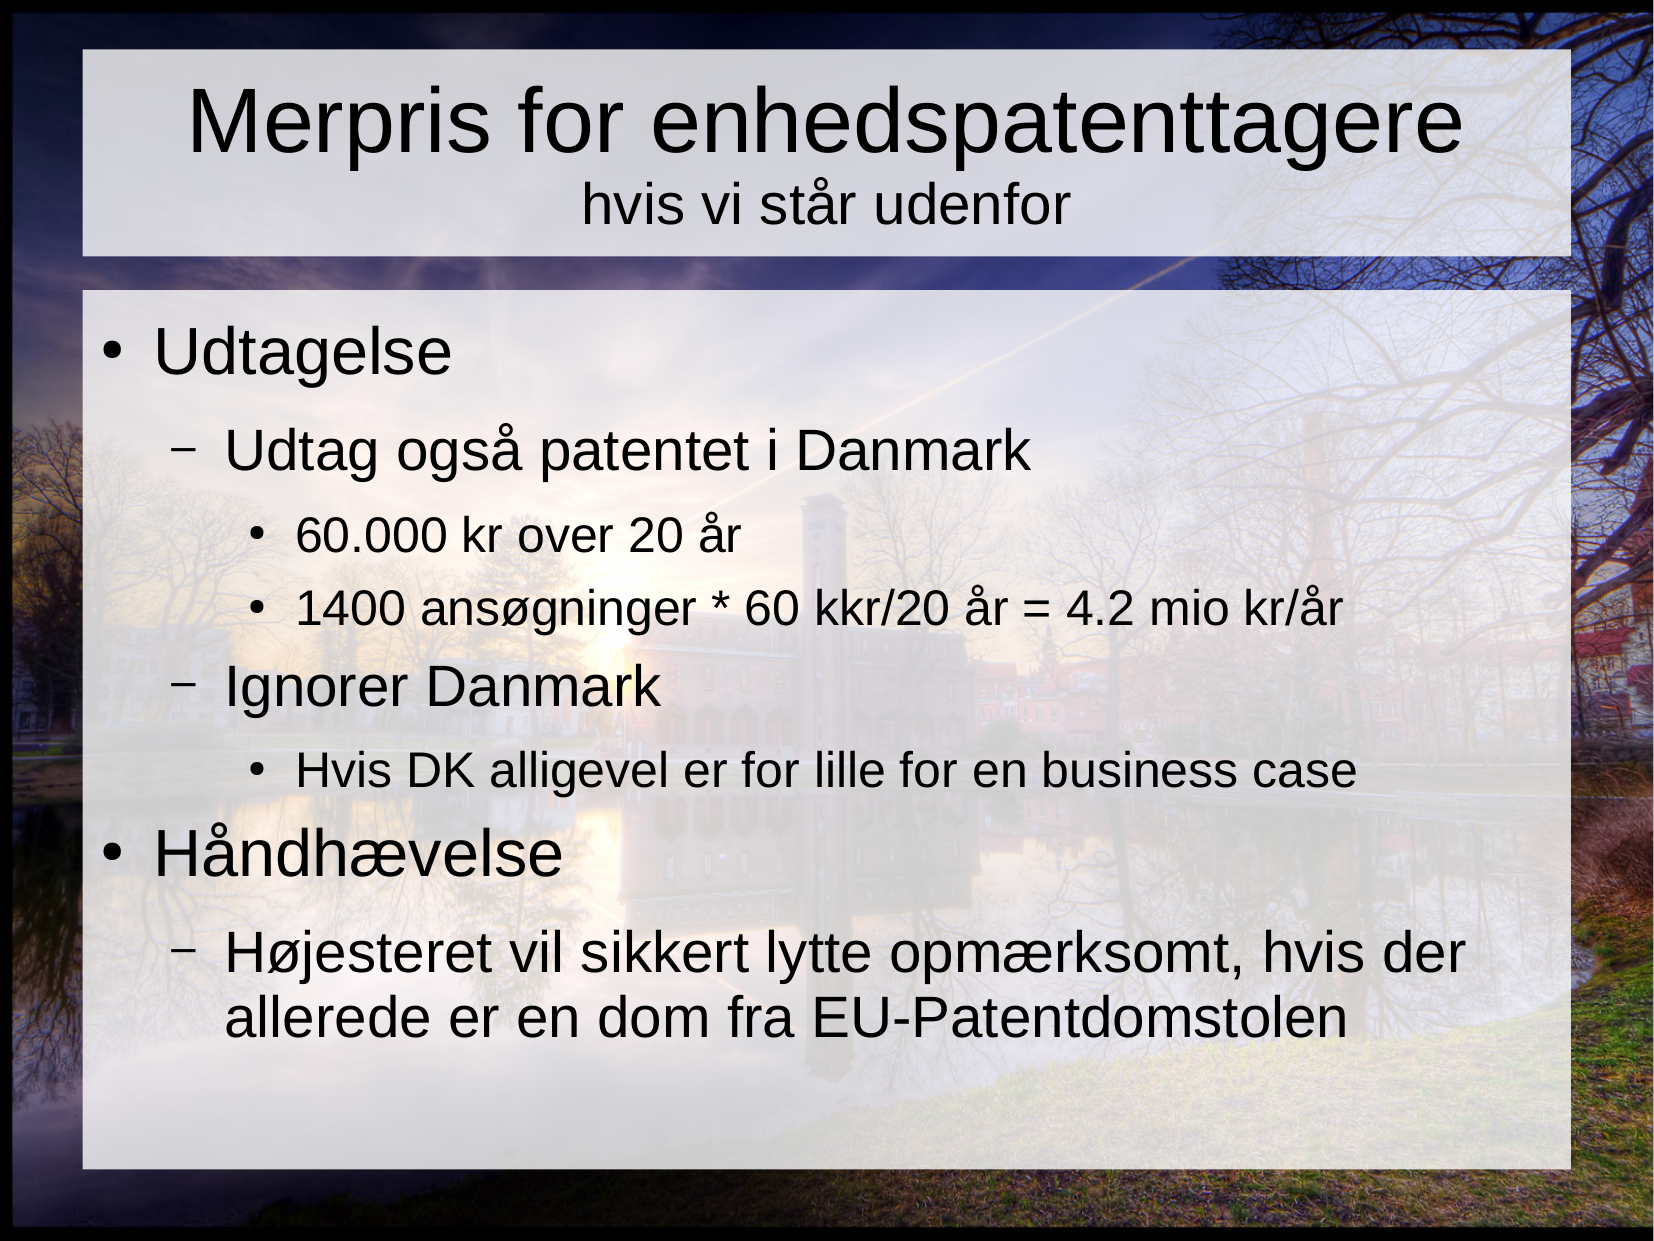

# Merpris for enhedspatenttagere hvis vi står udenfor
Udtagelse
Udtag også patentet i Danmark
60.000 kr over 20 år
1400 ansøgninger * 60 kkr/20 år = 4.2 mio kr/år
Ignorer Danmark
Hvis DK alligevel er for lille for en business case
Håndhævelse
Højesteret vil sikkert lytte opmærksomt, hvis der allerede er en dom fra EU-Patentdomstolen